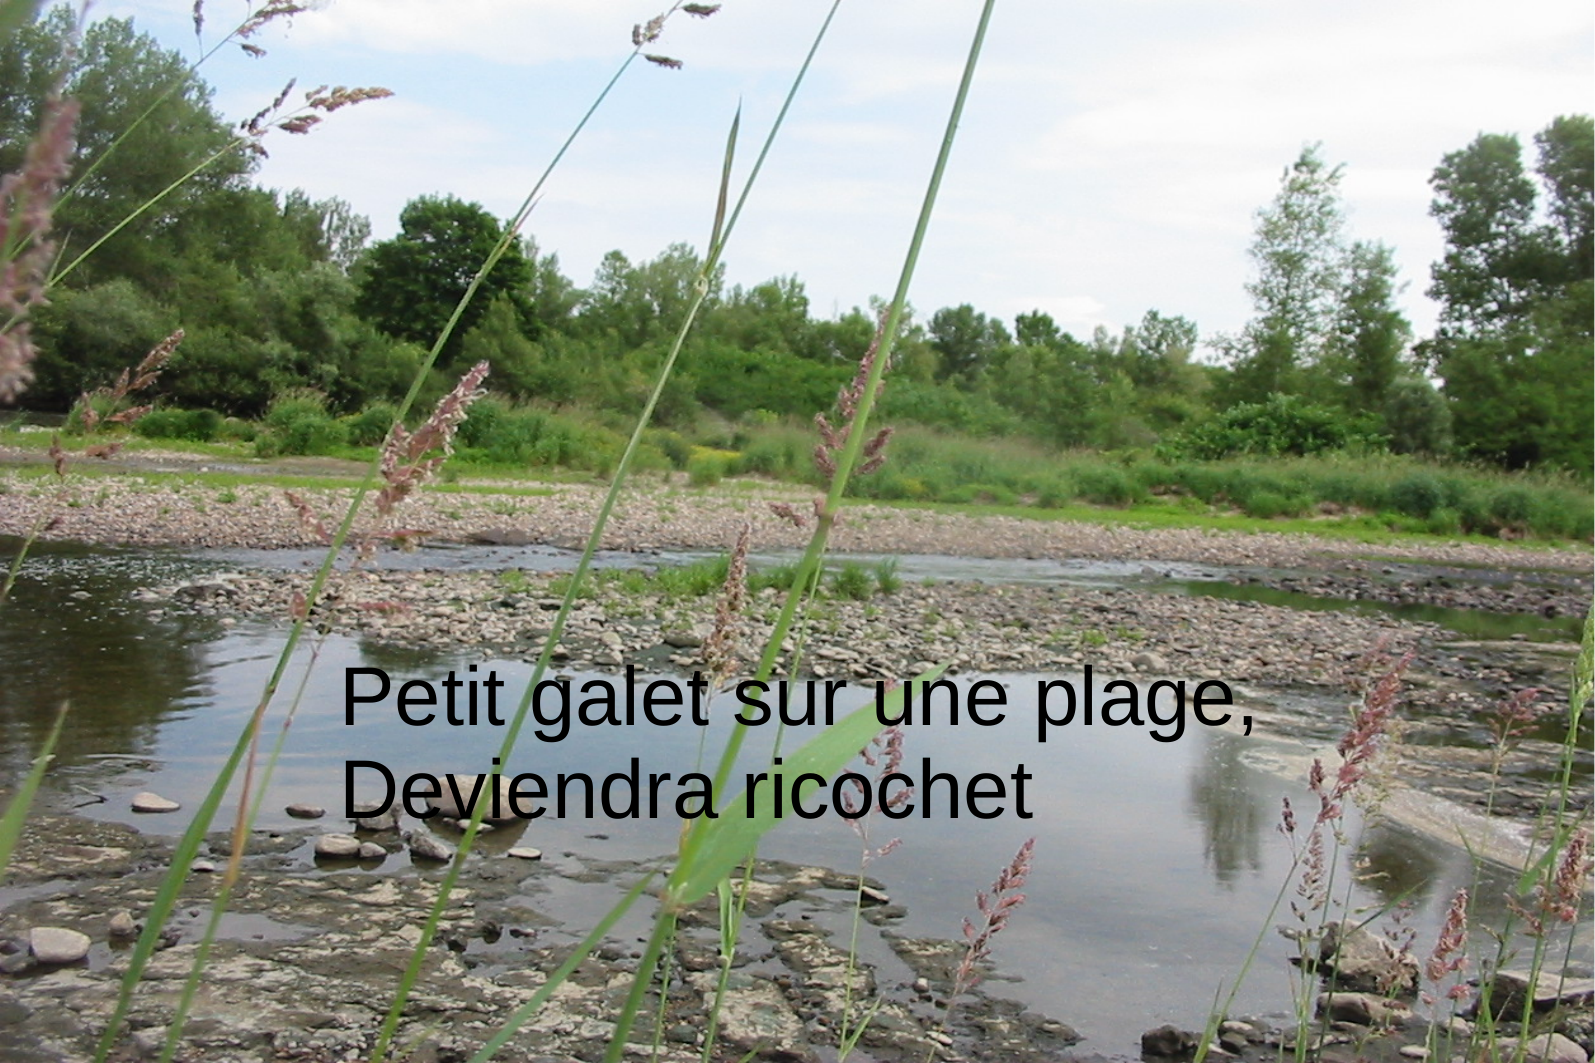

#
Petit galet sur une plage,
Deviendra ricochet